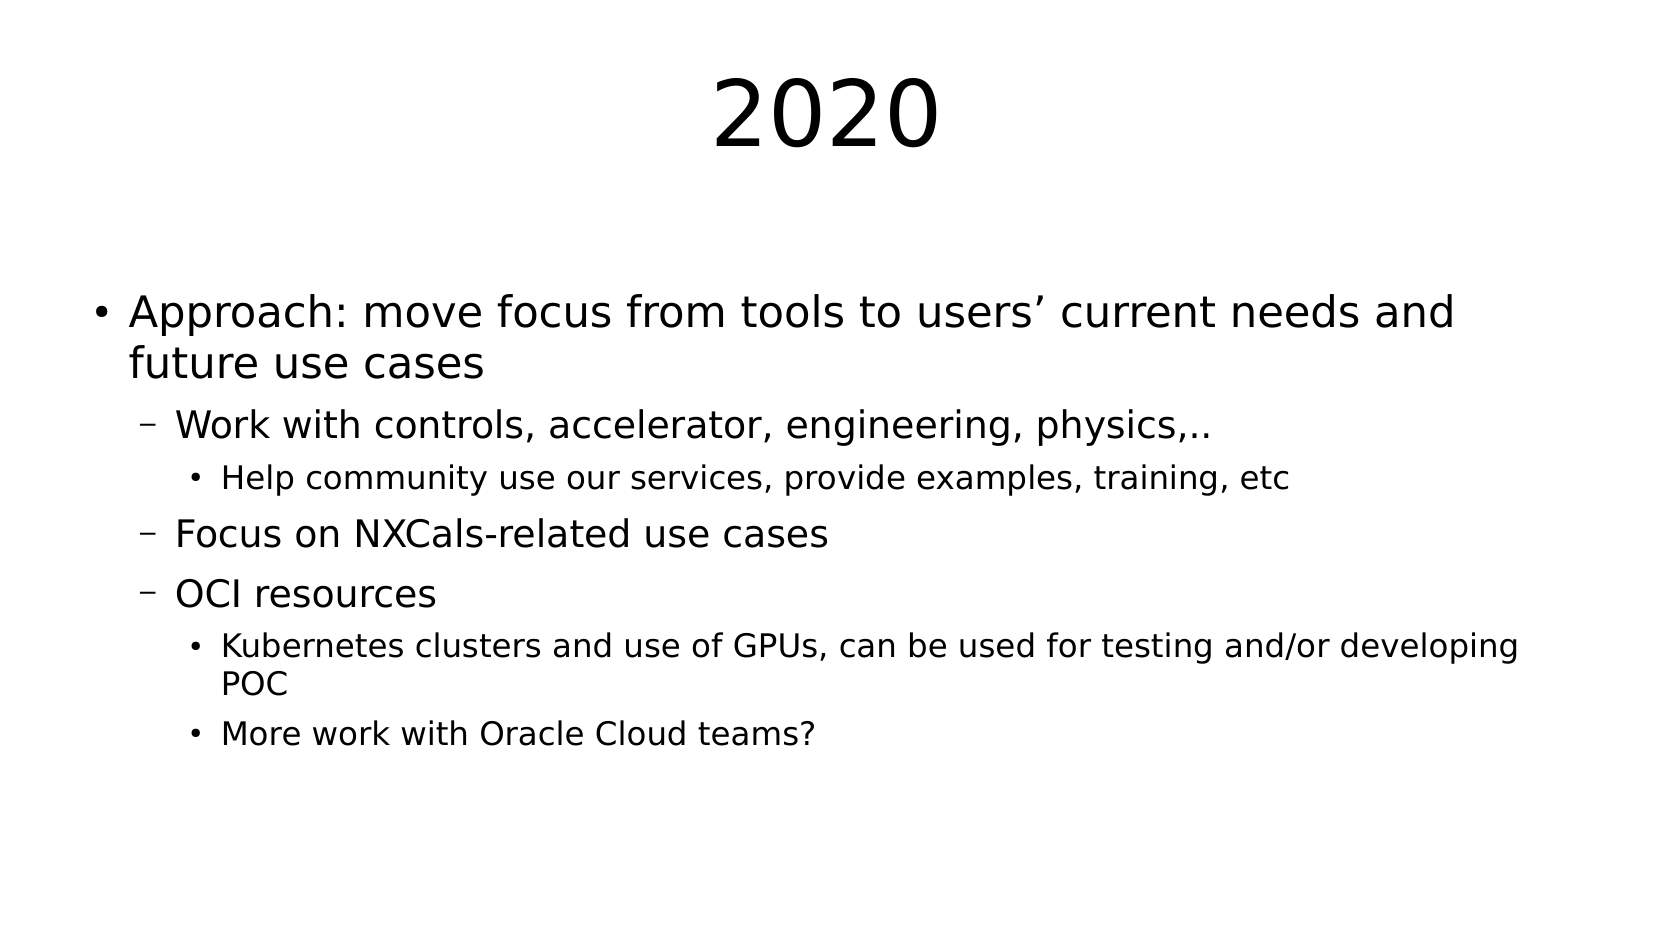

# 2020
Approach: move focus from tools to users’ current needs and future use cases
Work with controls, accelerator, engineering, physics,..
Help community use our services, provide examples, training, etc
Focus on NXCals-related use cases
OCI resources
Kubernetes clusters and use of GPUs, can be used for testing and/or developing POC
More work with Oracle Cloud teams?